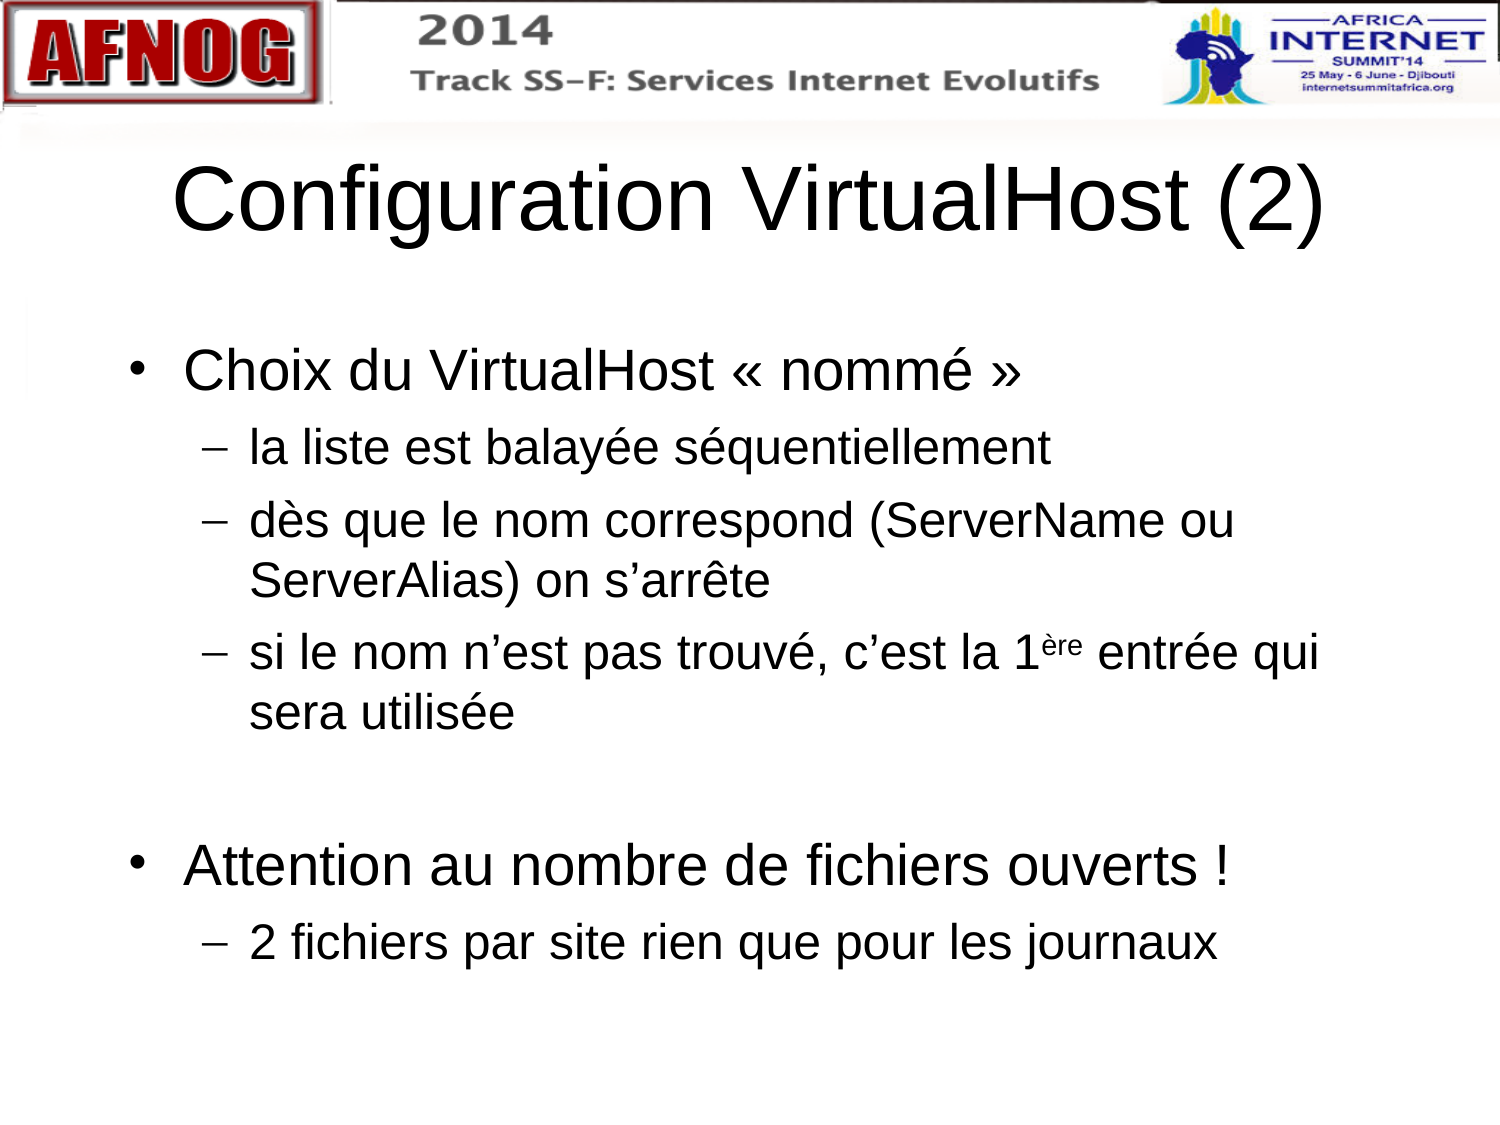

# Configuration VirtualHost (2)
Choix du VirtualHost « nommé »
la liste est balayée séquentiellement
dès que le nom correspond (ServerName ou ServerAlias) on s’arrête
si le nom n’est pas trouvé, c’est la 1ère entrée qui sera utilisée
Attention au nombre de fichiers ouverts !
2 fichiers par site rien que pour les journaux
25